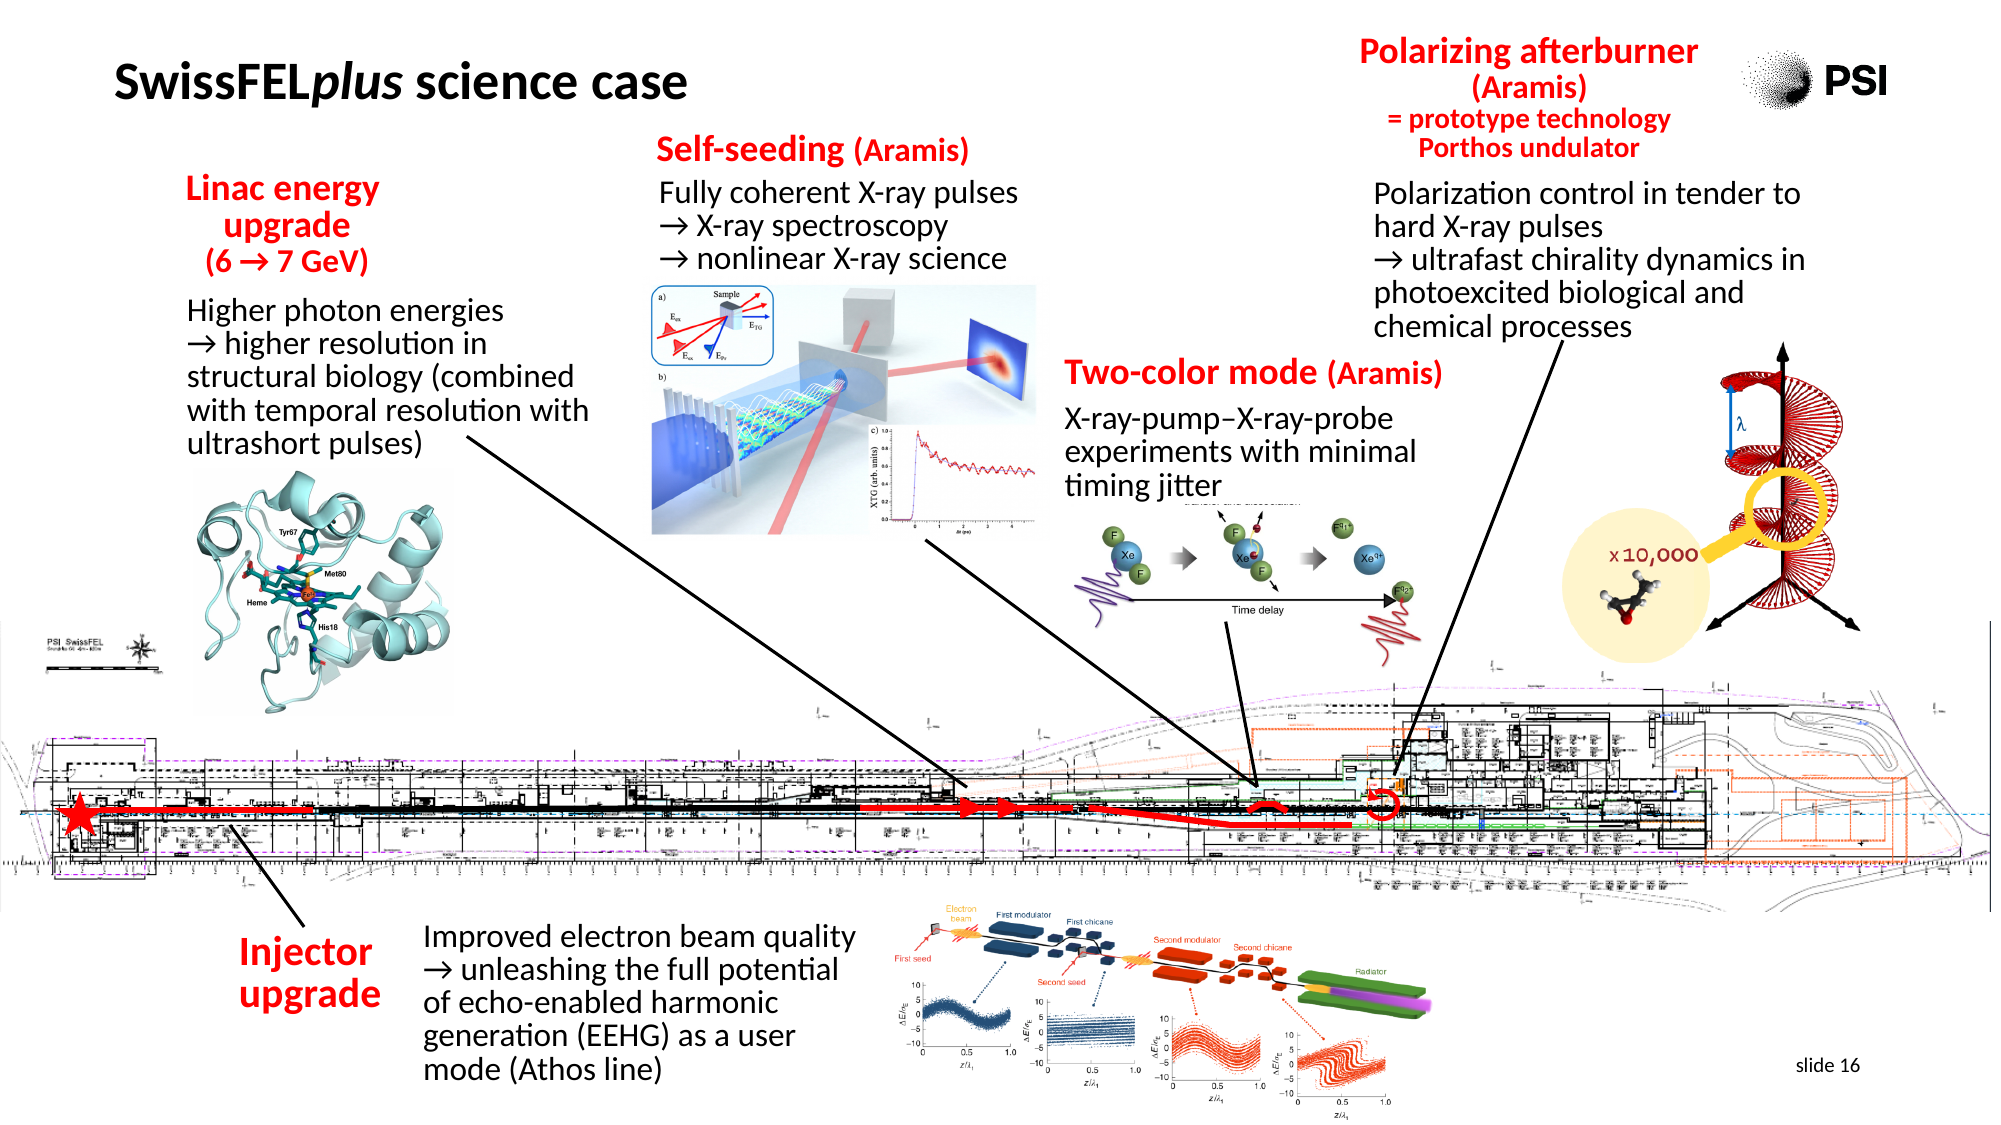

Polarizing afterburner
(Aramis)
= prototype technology Porthos undulator
# SwissFELplus science case
Self-seeding (Aramis)
Linac energy
upgrade
(6 → 7 GeV)
Fully coherent X-ray pulses
→ X-ray spectroscopy
→ nonlinear X-ray science
Polarization control in tender to hard X-ray pulses
→ ultrafast chirality dynamics in photoexcited biological and chemical processes
Higher photon energies
→ higher resolution in structural biology (combined with temporal resolution with ultrashort pulses)
Two-color mode (Aramis)
X-ray-pump–X-ray-probe experiments with minimal timing jitter
Improved electron beam quality → unleashing the full potential of echo-enabled harmonic generation (EEHG) as a user mode (Athos line)
Injector upgrade
16